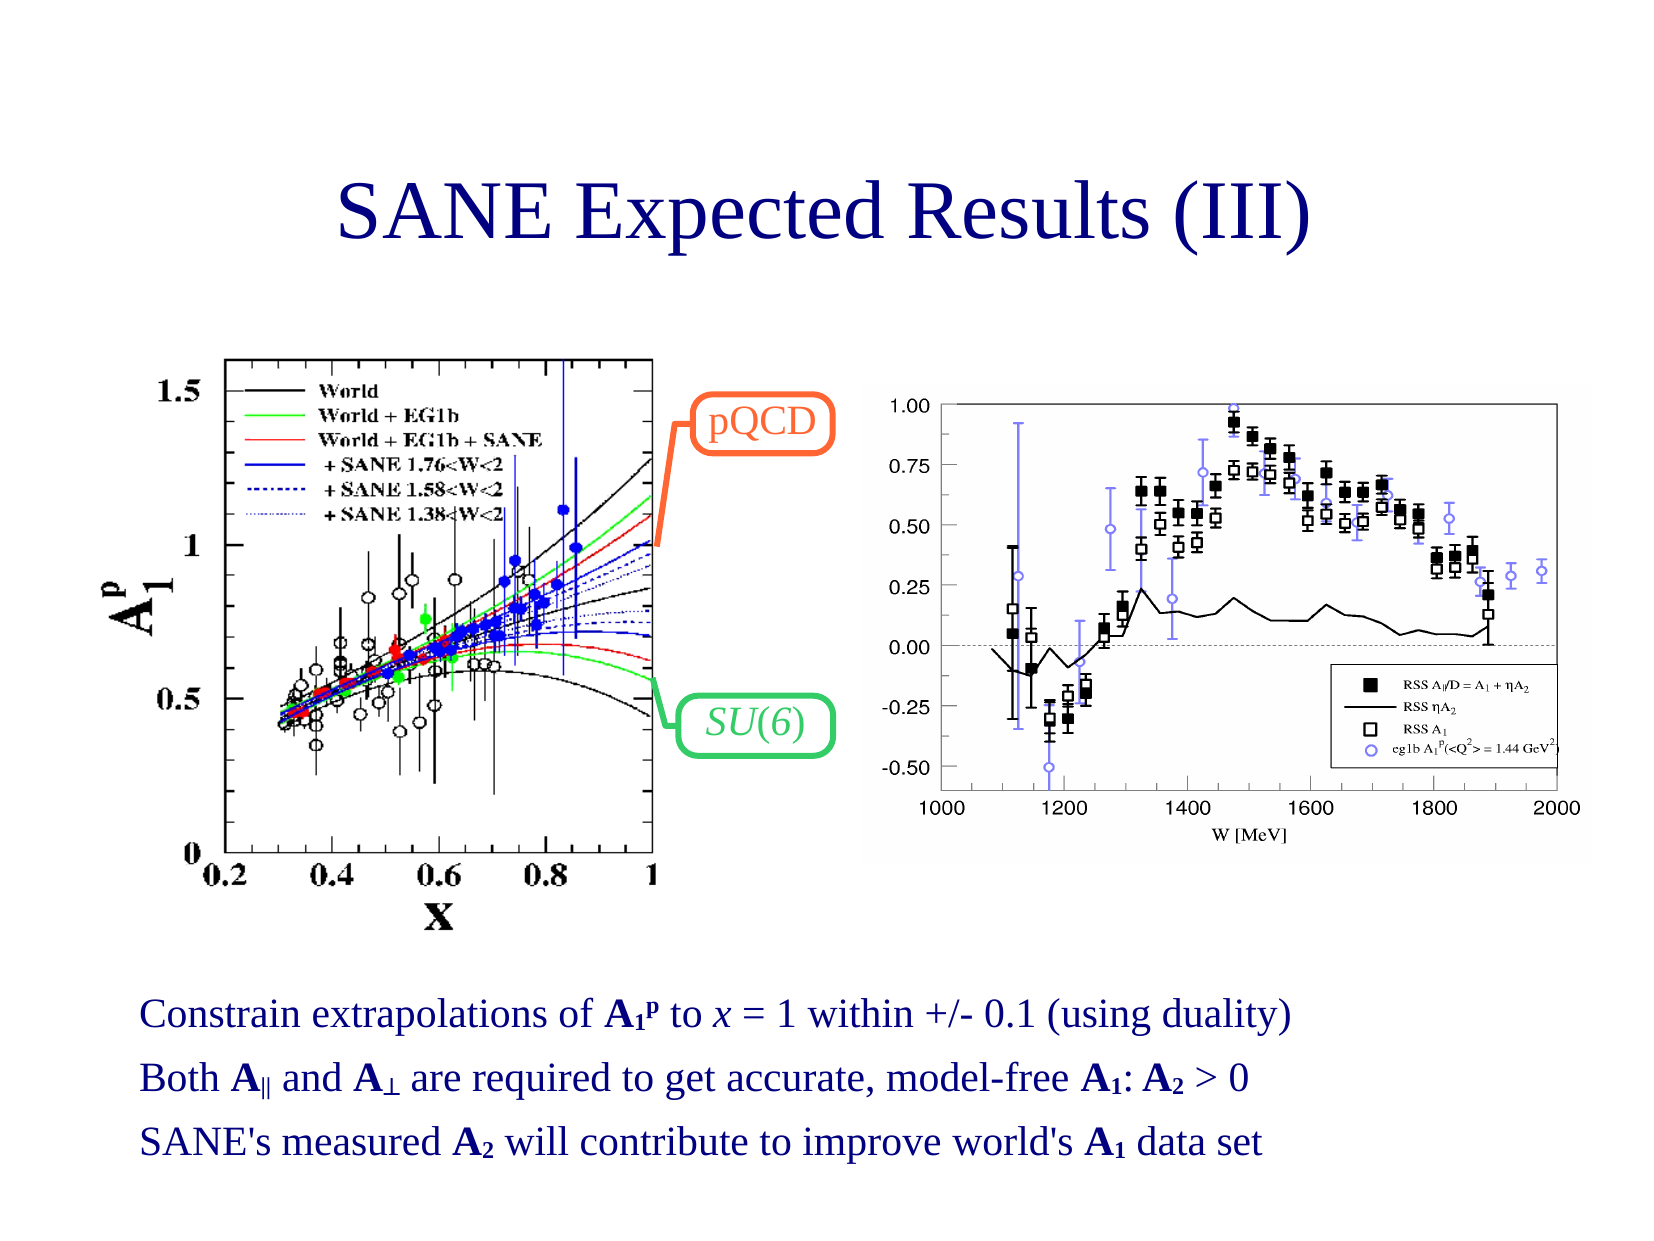

# SANE Expected Results (III)
Constrain extrapolations of A1p to x = 1 within +/- 0.1 (using duality)
Both A|| and A are required to get accurate, model-free A1: A2 > 0
SANE's measured A2 will contribute to improve world's A1 data set